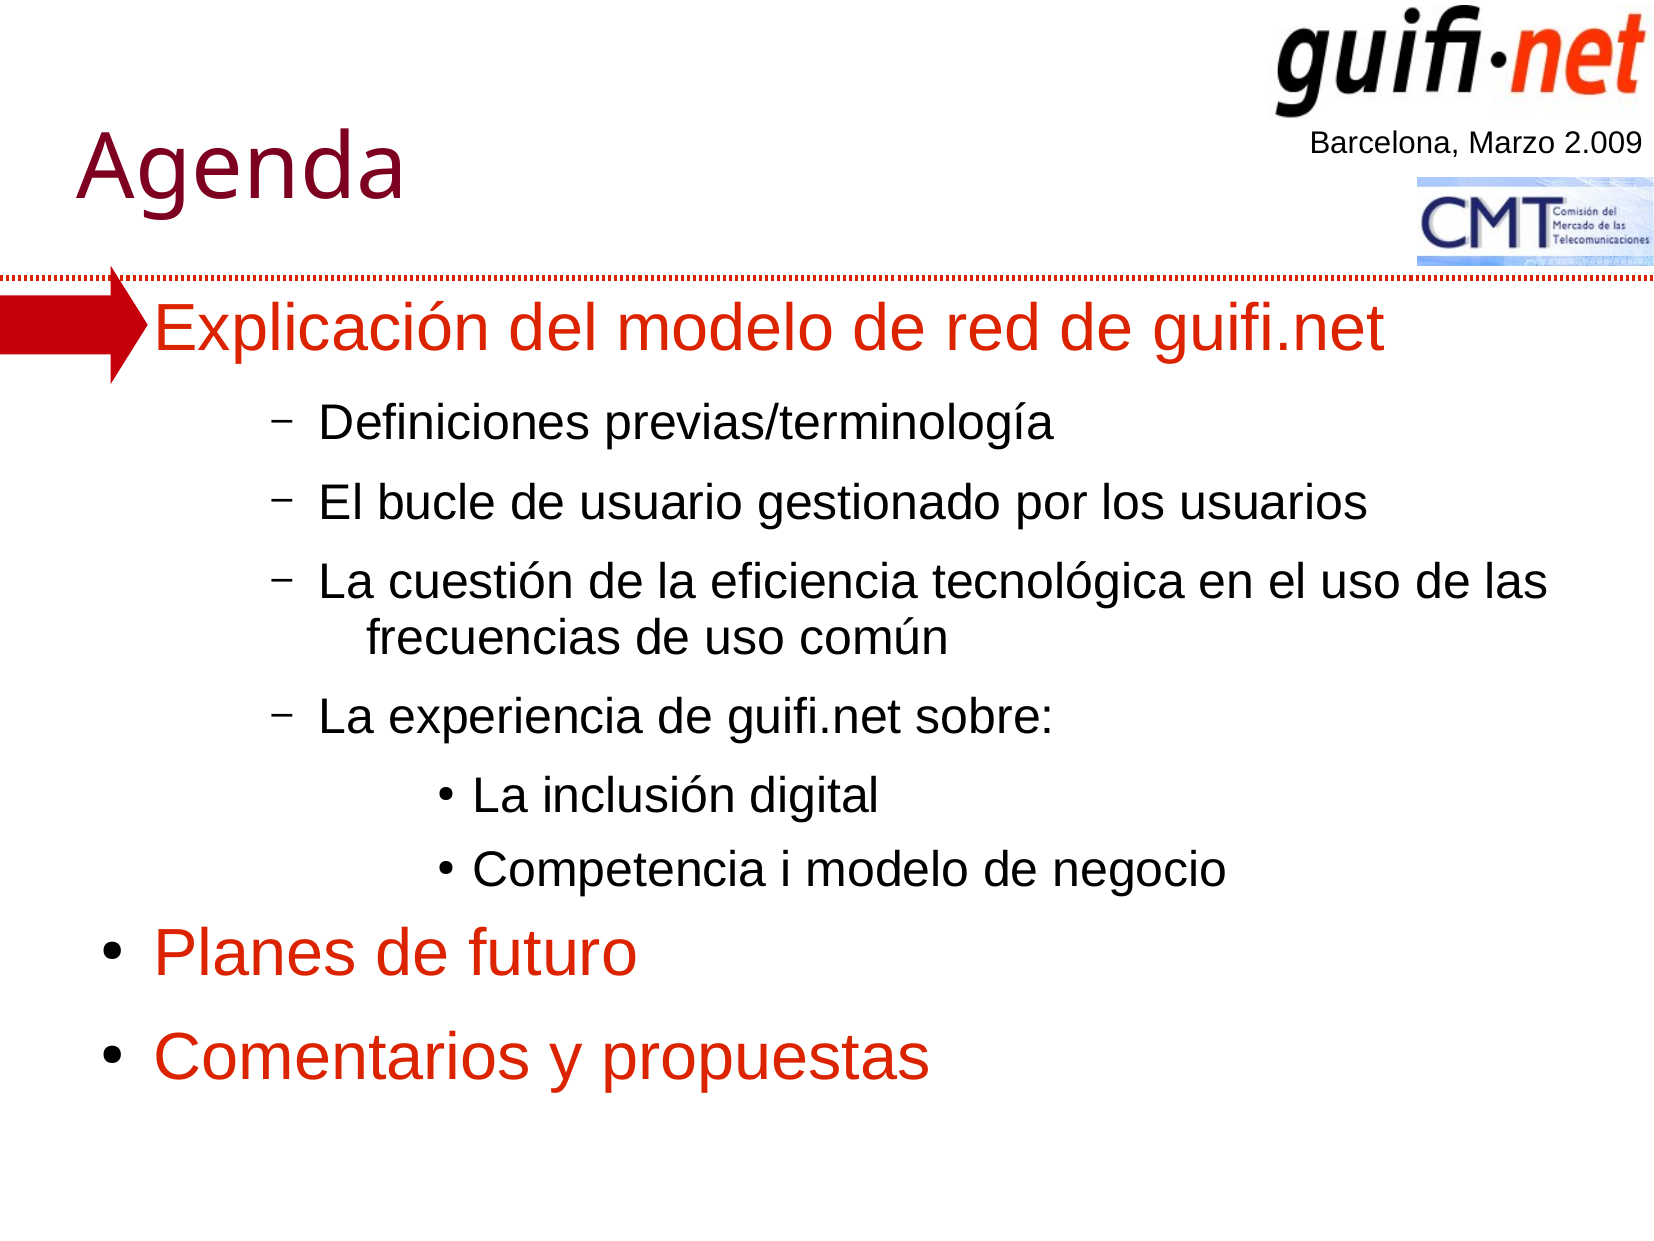

# Agenda
Explicación del modelo de red de guifi.net
Definiciones previas/terminología
El bucle de usuario gestionado por los usuarios
La cuestión de la eficiencia tecnológica en el uso de las frecuencias de uso común
La experiencia de guifi.net sobre:
La inclusión digital
Competencia i modelo de negocio
Planes de futuro
Comentarios y propuestas